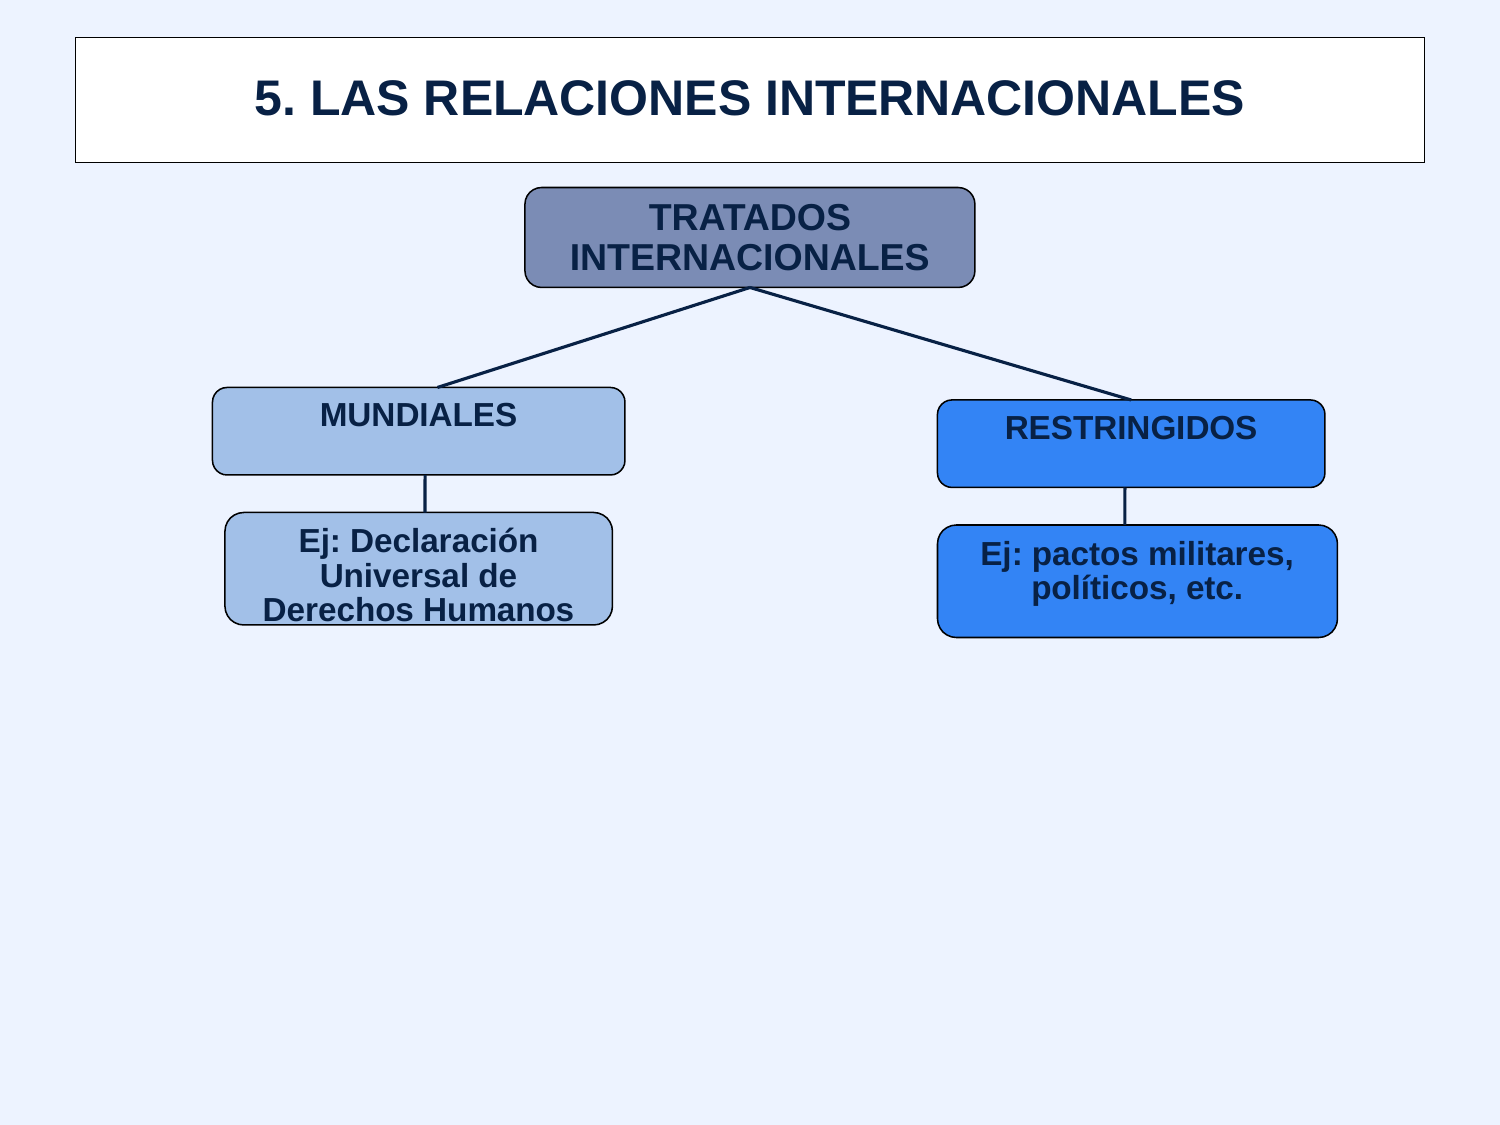

# 5. LAS RELACIONES INTERNACIONALES
TRATADOS INTERNACIONALES
MUNDIALES
RESTRINGIDOS
Ej: Declaración Universal de Derechos Humanos
Ej: pactos militares, políticos, etc.